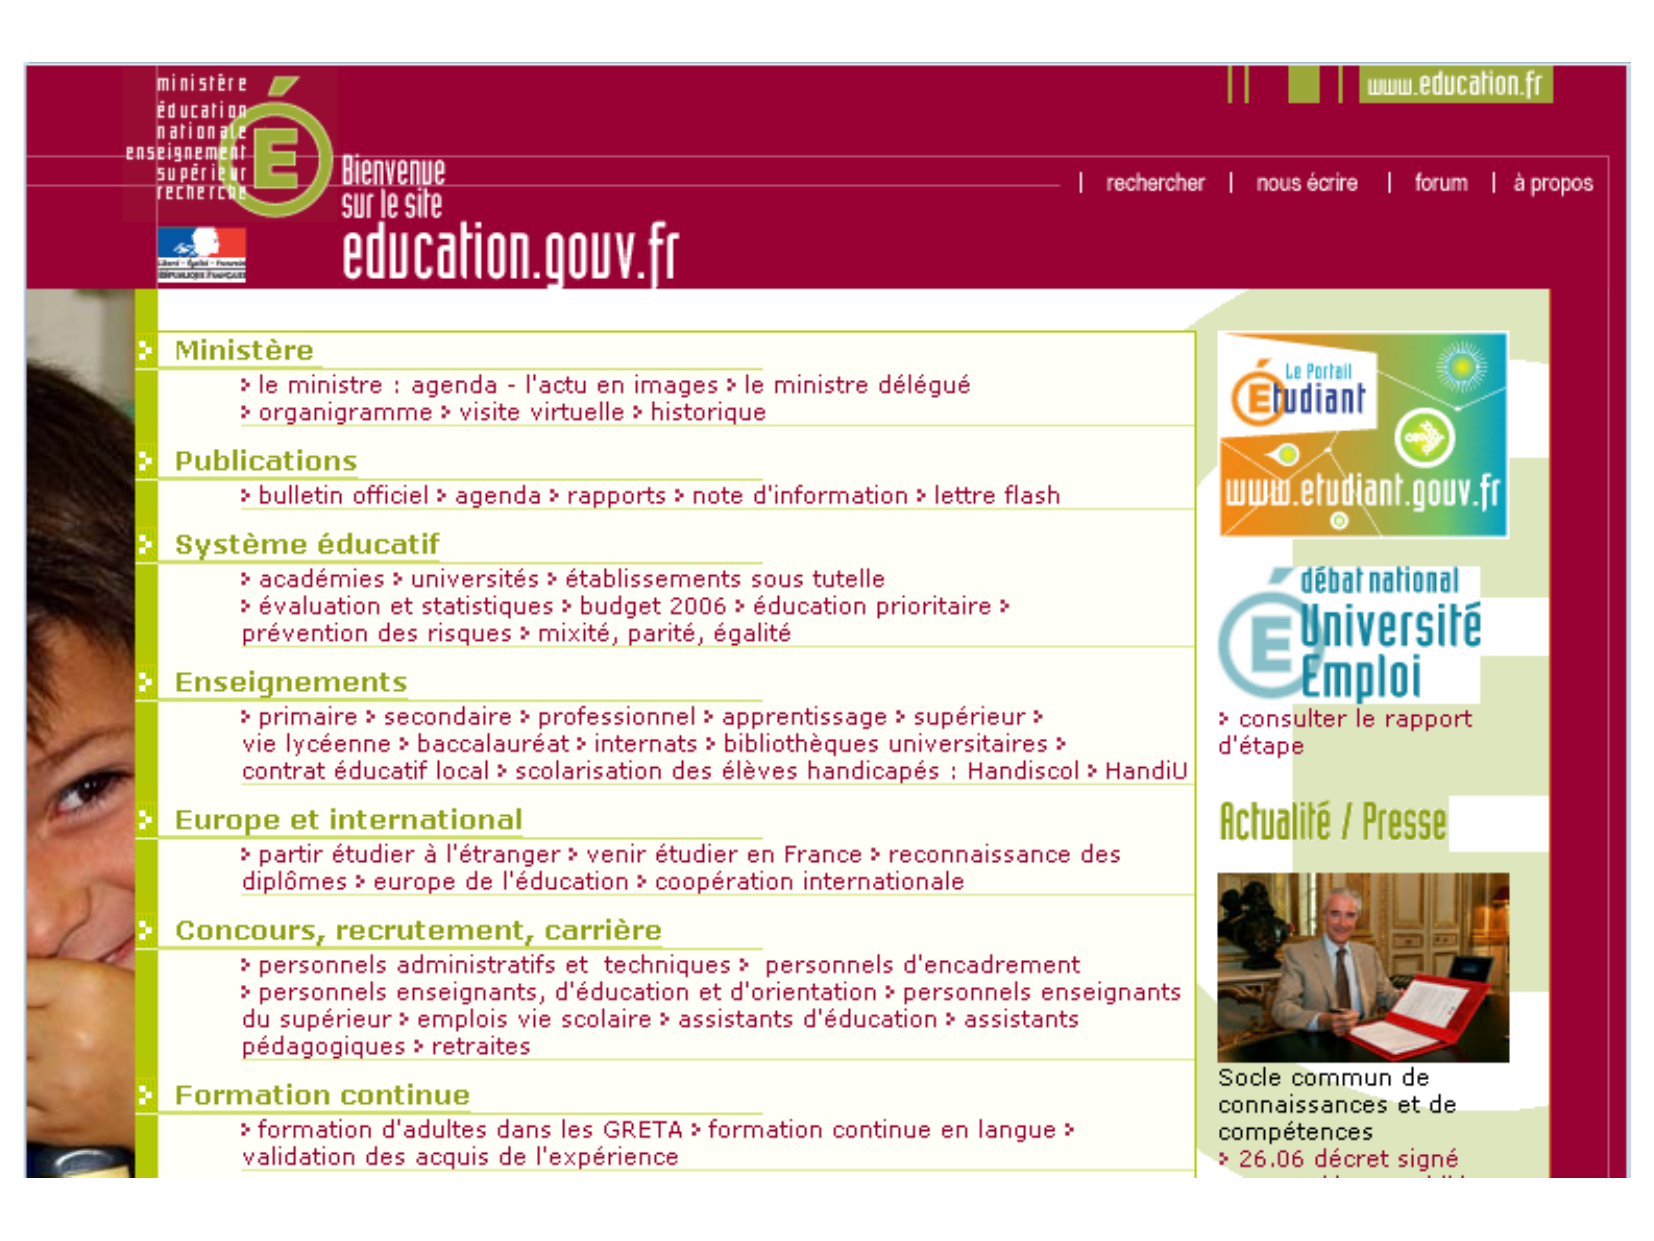

# Etude de cas
http://www.education.gouv.fr/
PARIS WEB 2006